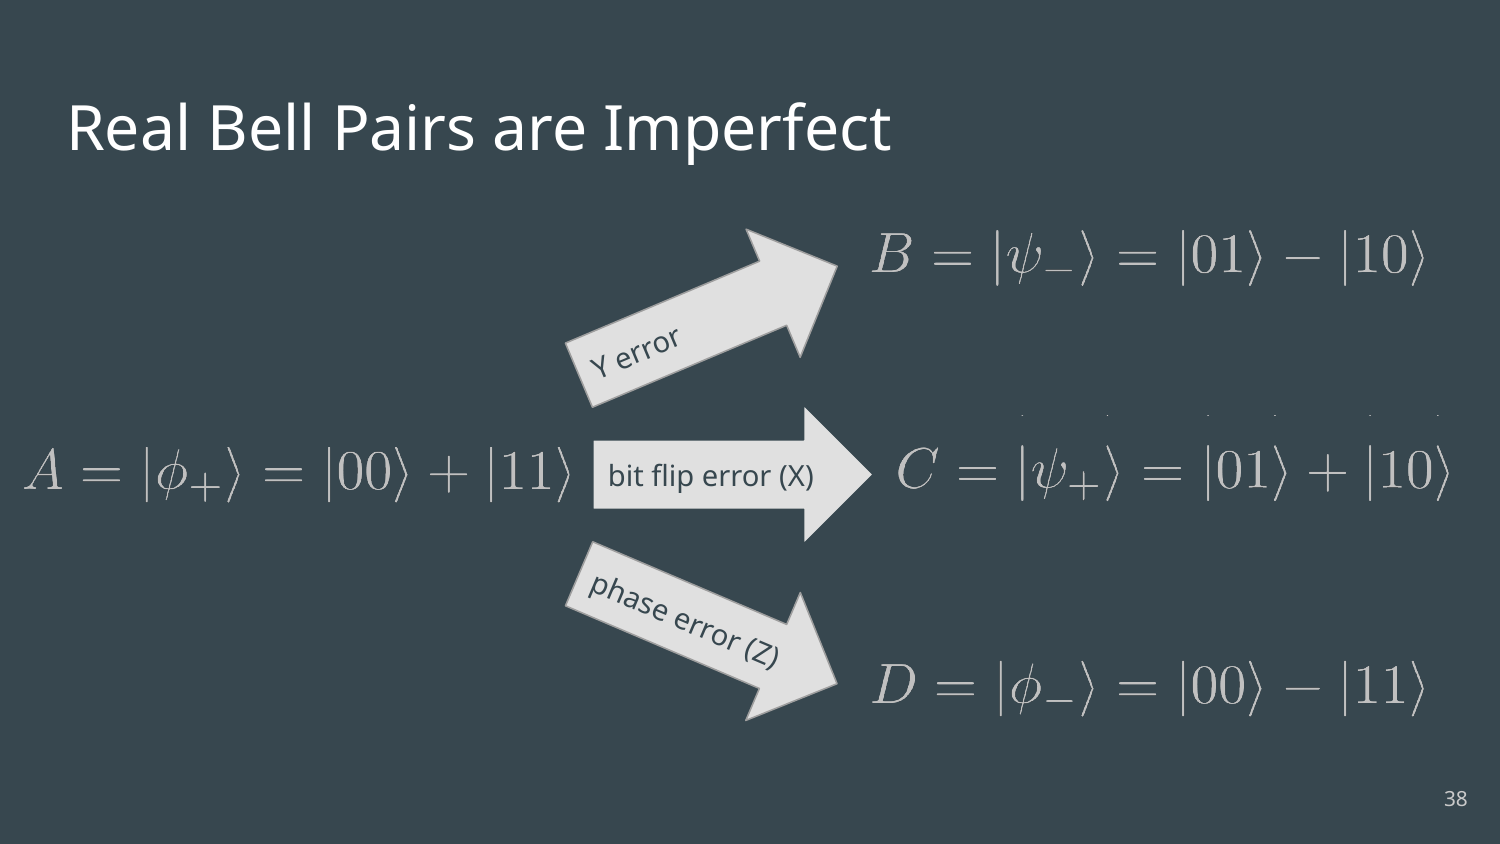

# Real Bell Pairs are Imperfect
Y error
bit flip error (X)
phase error (Z)